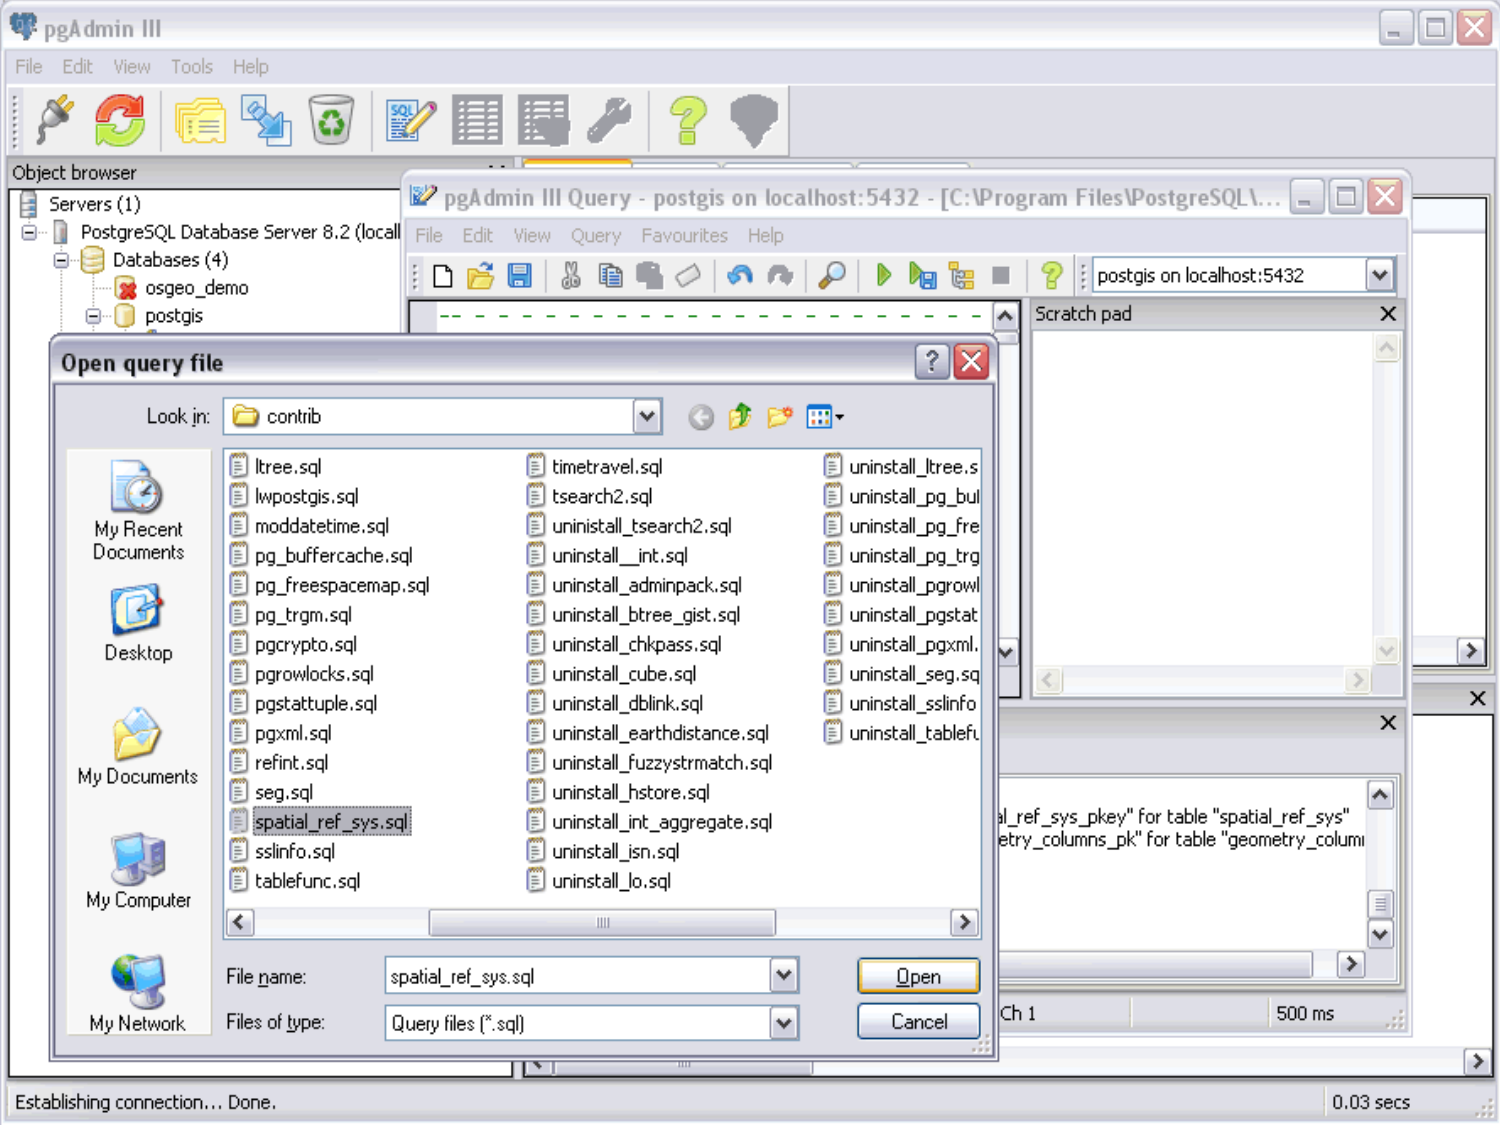

# 2.3.1 – Without template_postgis
Run PG Admin III …